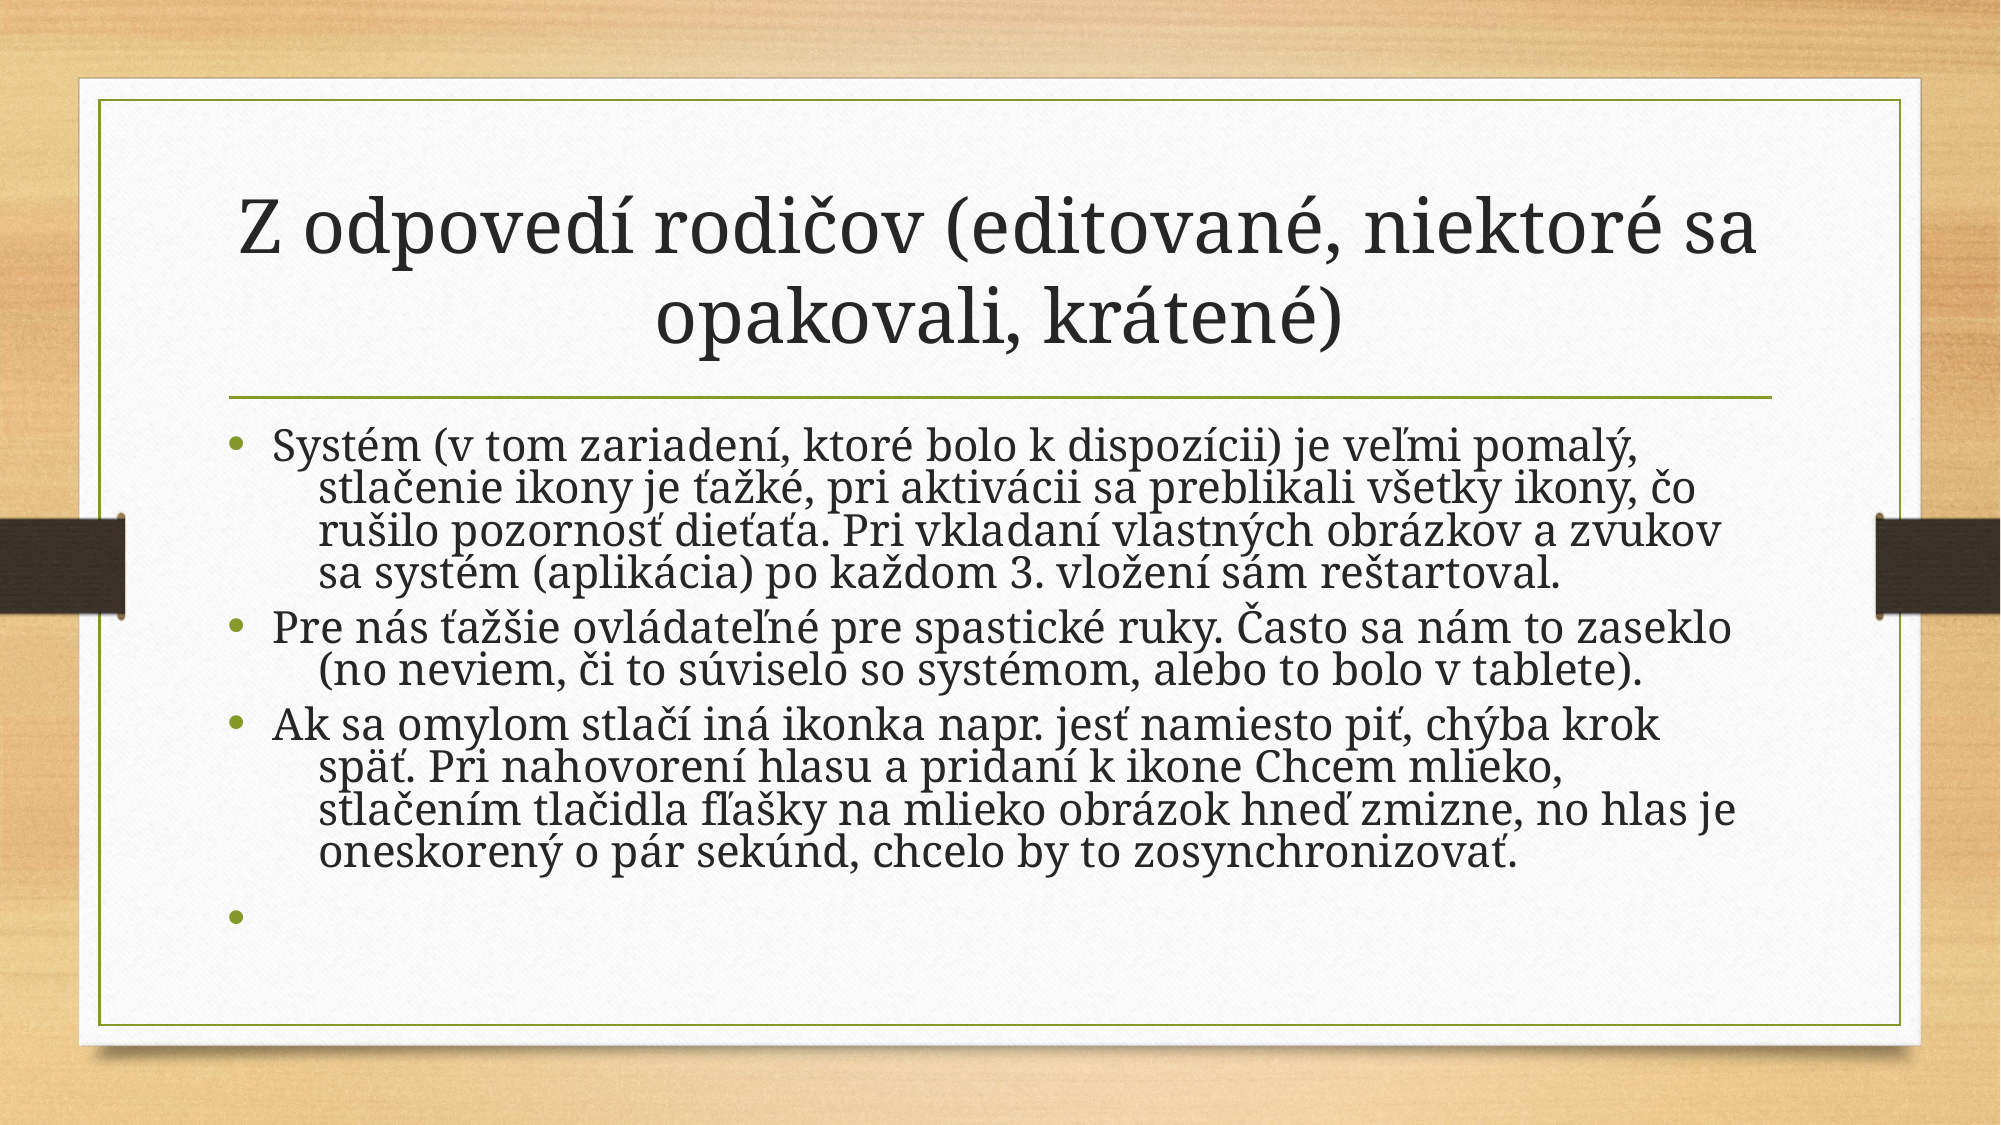

# Z odpovedí rodičov (editované, niektoré sa opakovali, krátené)
Systém (v tom zariadení, ktoré bolo k dispozícii) je veľmi pomalý, stlačenie ikony je ťažké, pri aktivácii sa preblikali všetky ikony, čo rušilo pozornosť dieťaťa. Pri vkladaní vlastných obrázkov a zvukov sa systém (aplikácia) po každom 3. vložení sám reštartoval.
Pre nás ťažšie ovládateľné pre spastické ruky. Často sa nám to zaseklo (no neviem, či to súviselo so systémom, alebo to bolo v tablete).
Ak sa omylom stlačí iná ikonka napr. jesť namiesto piť, chýba krok späť. Pri nahovorení hlasu a pridaní k ikone Chcem mlieko, stlačením tlačidla fľašky na mlieko obrázok hneď zmizne, no hlas je oneskorený o pár sekúnd, chcelo by to zosynchronizovať.